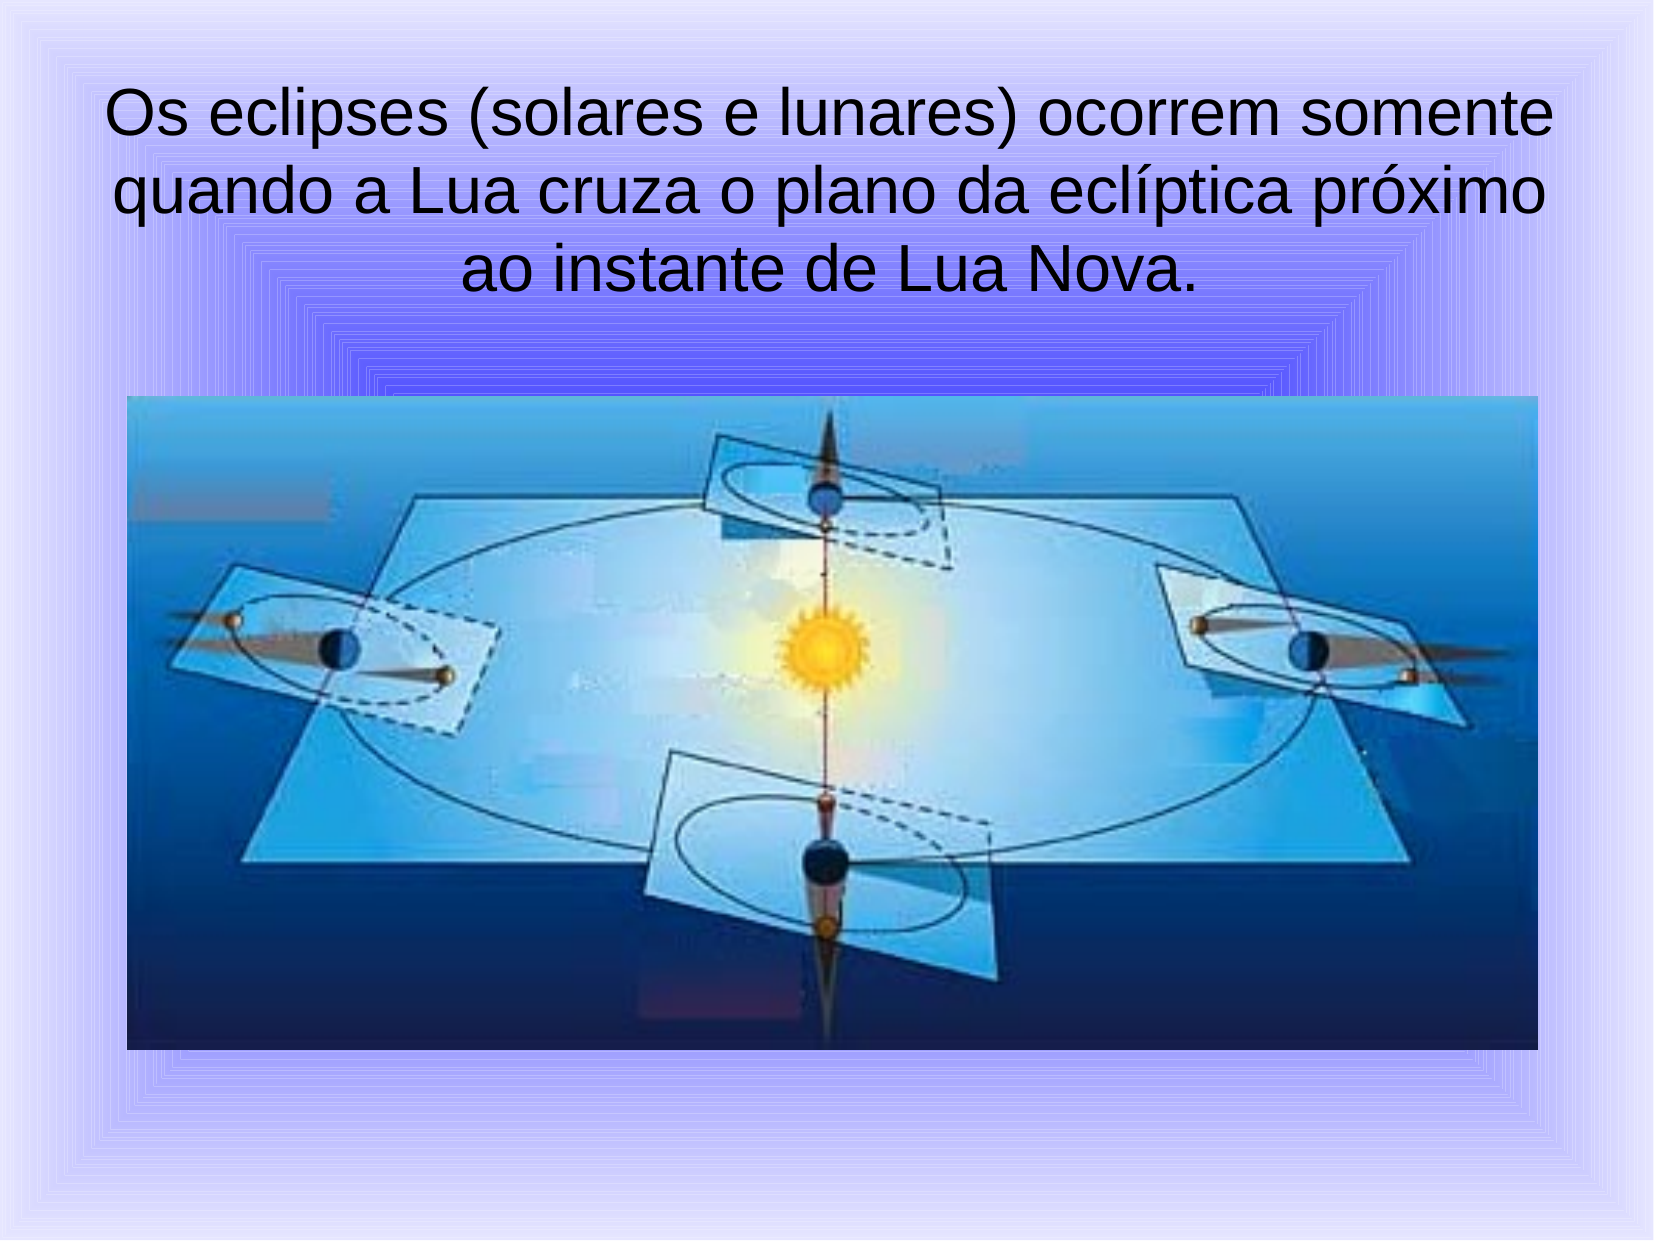

# Os eclipses (solares e lunares) ocorrem somente quando a Lua cruza o plano da eclíptica próximo ao instante de Lua Nova.